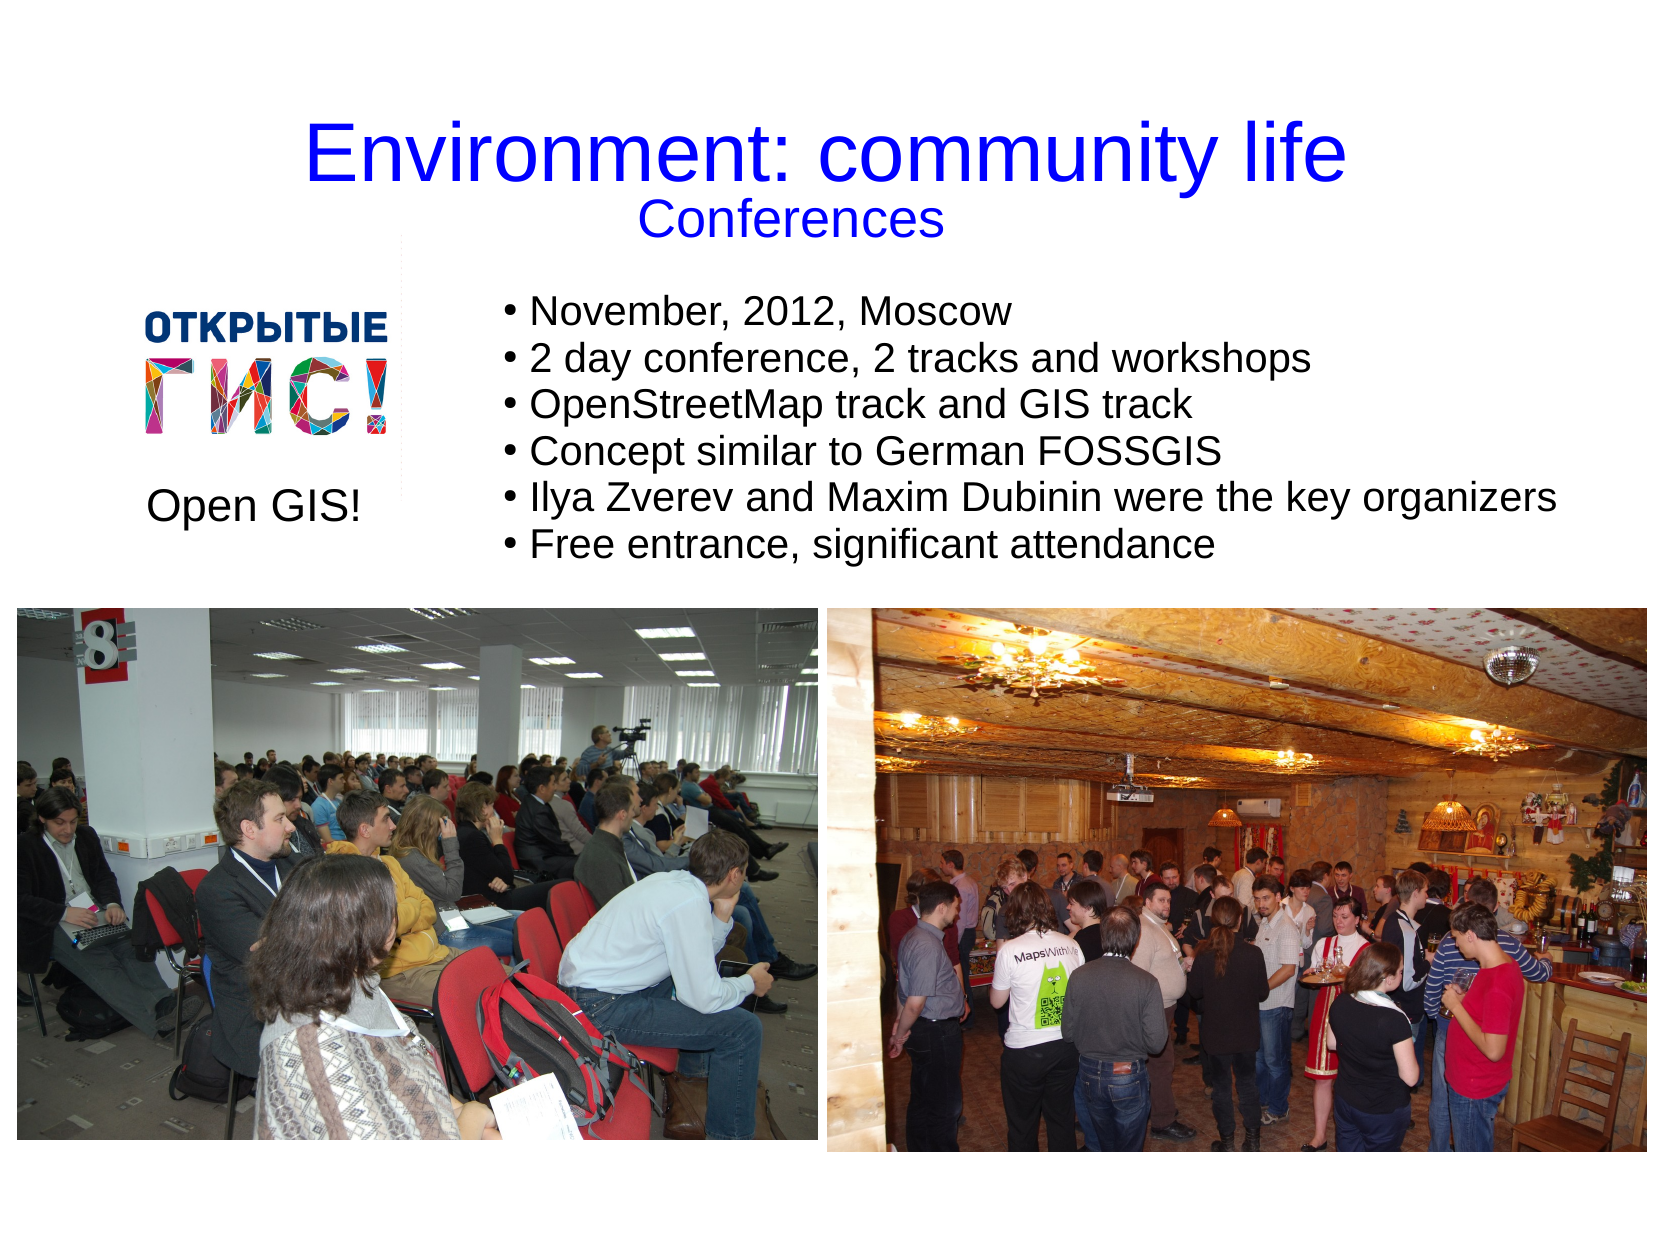

# Environment: community life
Conferences
 November, 2012, Moscow
 2 day conference, 2 tracks and workshops
 OpenStreetMap track and GIS track
 Concept similar to German FOSSGIS
 Ilya Zverev and Maxim Dubinin were the key organizers
 Free entrance, significant attendance
Open GIS!